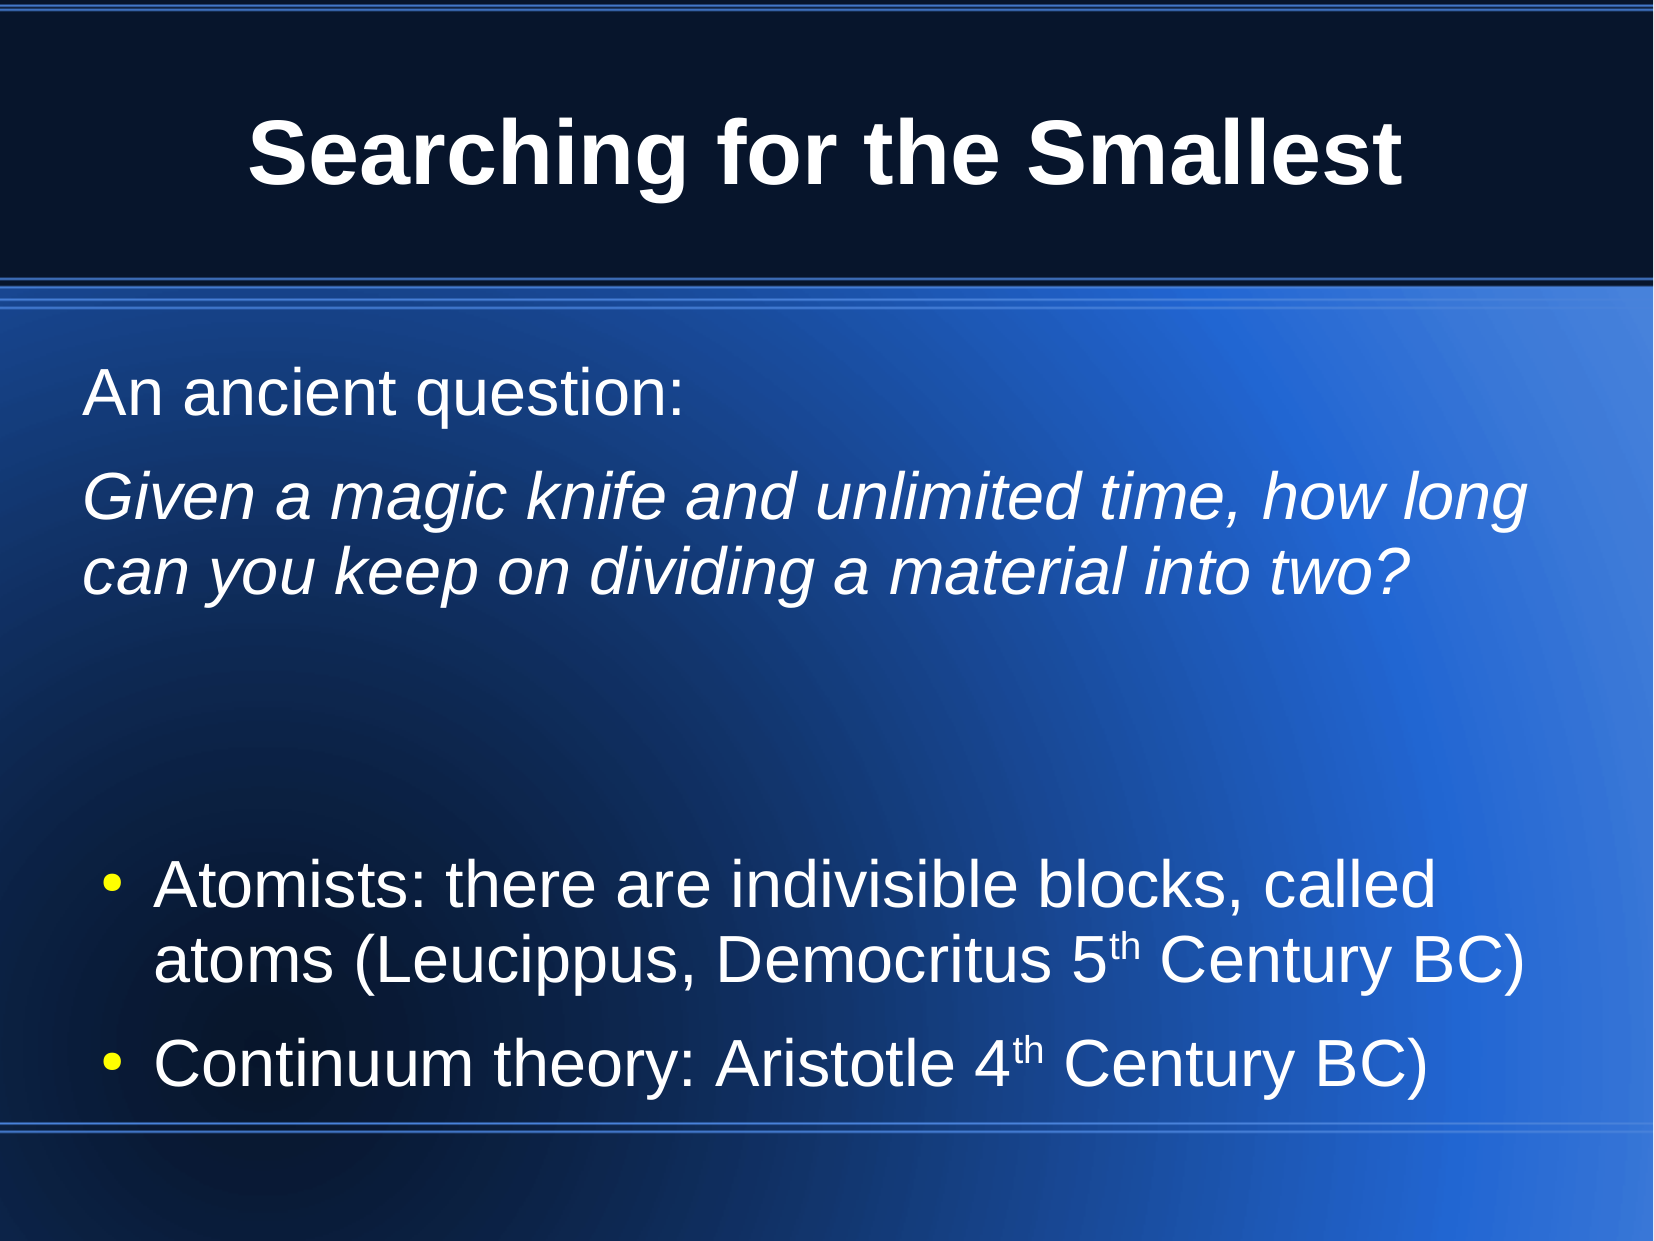

# Searching for the Smallest
An ancient question:
Given a magic knife and unlimited time, how long can you keep on dividing a material into two?
Atomists: there are indivisible blocks, called atoms (Leucippus, Democritus 5th Century BC)
Continuum theory: Aristotle 4th Century BC)